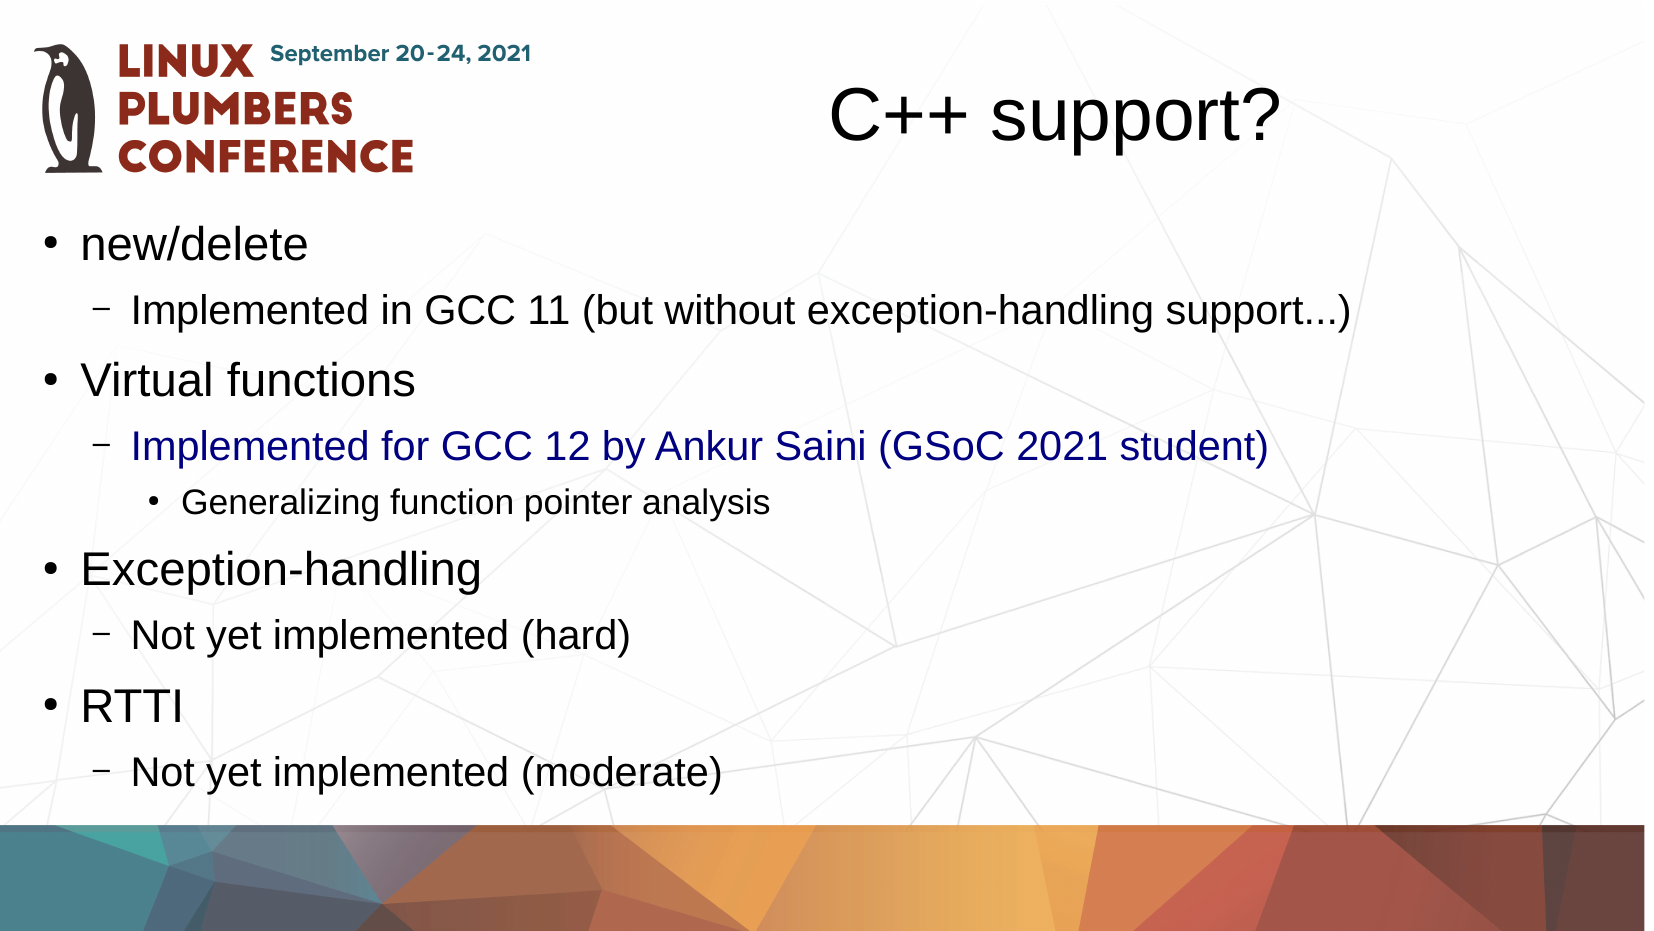

# C++ support?
new/delete
Implemented in GCC 11 (but without exception-handling support...)
Virtual functions
Implemented for GCC 12 by Ankur Saini (GSoC 2021 student)
Generalizing function pointer analysis
Exception-handling
Not yet implemented (hard)
RTTI
Not yet implemented (moderate)